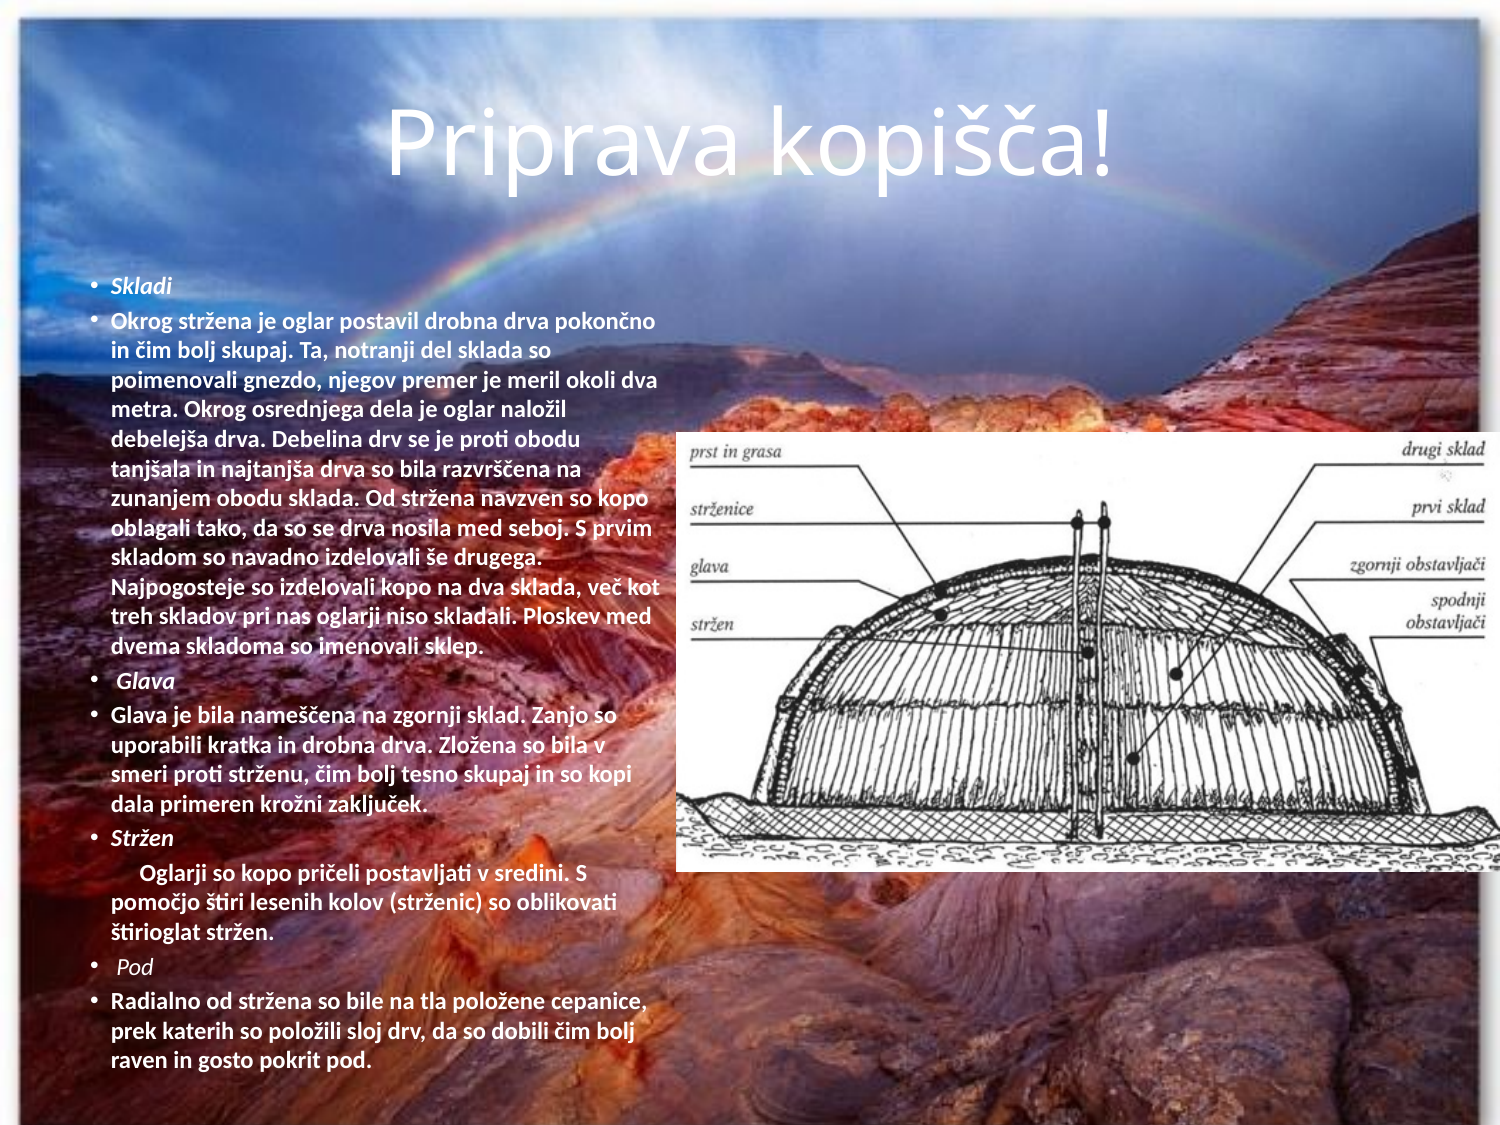

# Priprava kopišča!
Skladi
Okrog stržena je oglar postavil drobna drva pokončno in čim bolj skupaj. Ta, notranji del sklada so poimenovali gnezdo, njegov premer je meril okoli dva metra. Okrog osrednjega dela je oglar naložil debelejša drva. Debelina drv se je proti obodu tanjšala in najtanjša drva so bila razvrščena na zunanjem obodu sklada. Od stržena navzven so kopo oblagali tako, da so se drva nosila med seboj. S prvim skladom so navadno izdelovali še drugega. Najpogosteje so izdelovali kopo na dva sklada, več kot treh skladov pri nas oglarji niso skladali. Ploskev med dvema skladoma so imenovali sklep.
 Glava
Glava je bila nameščena na zgornji sklad. Zanjo so uporabili kratka in drobna drva. Zložena so bila v smeri proti strženu, čim bolj tesno skupaj in so kopi dala primeren krožni zaključek.
Stržen
 Oglarji so kopo pričeli postavljati v sredini. S pomočjo štiri lesenih kolov (strženic) so oblikovati štirioglat stržen.
 Pod
Radialno od stržena so bile na tla položene cepanice, prek katerih so položili sloj drv, da so dobili čim bolj raven in gosto pokrit pod.